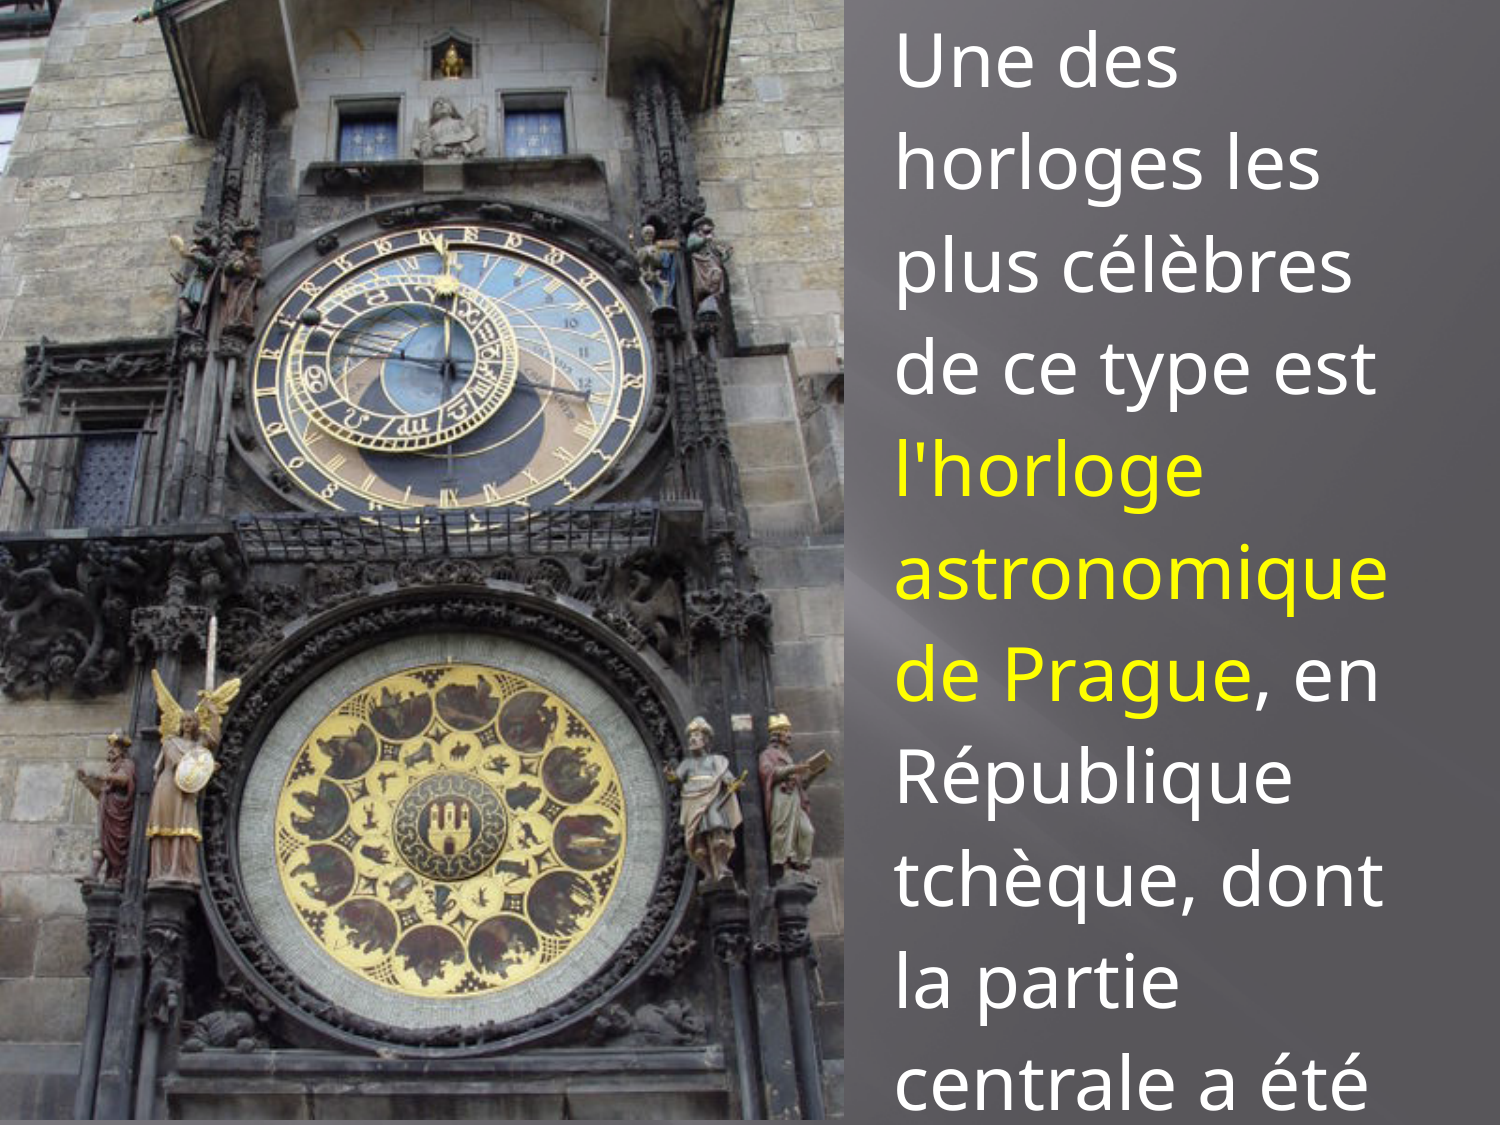

Une des horloges les plus célèbres de ce type est l'horloge astronomique de Prague, en République tchèque, dont la partie centrale a été achevée en 1410.